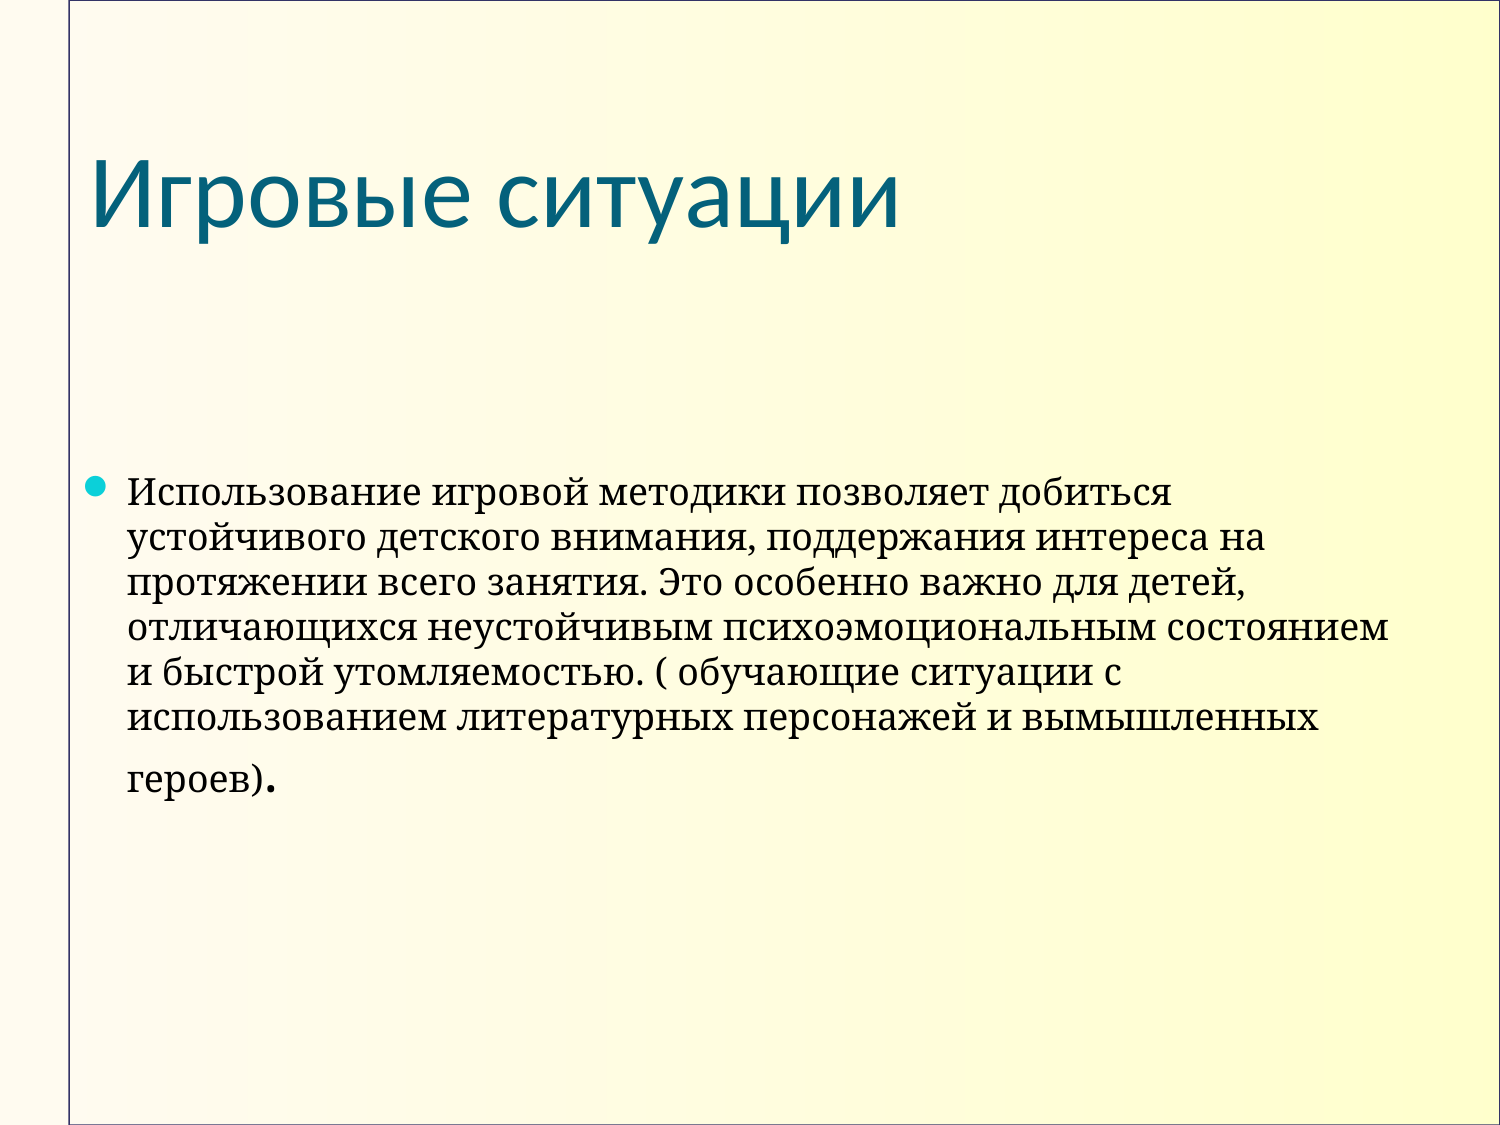

# Игровые ситуации
Использование игровой методики позволяет добиться устойчивого детского внимания, поддержания интереса на протяжении всего занятия. Это особенно важно для детей, отличающихся неустойчивым психоэмоциональным состоянием и быстрой утомляемостью. ( обучающие ситуации с использованием литературных персонажей и вымышленных героев).